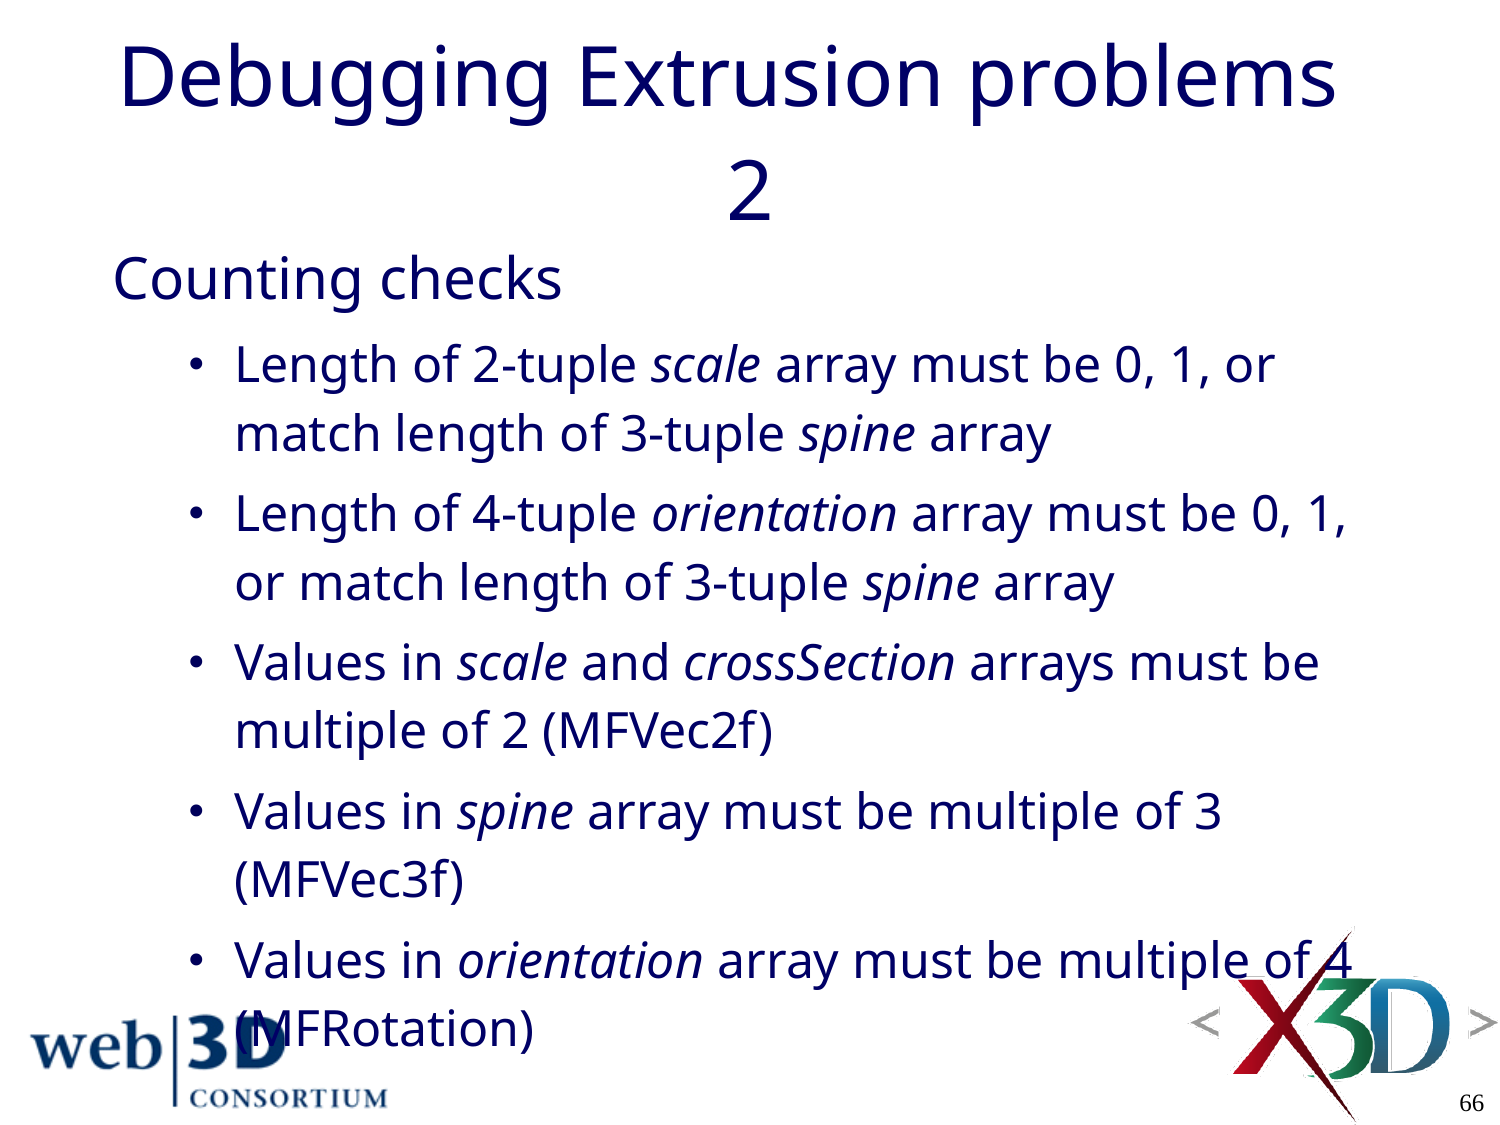

# Debugging Extrusion problems 2
Counting checks
Length of 2-tuple scale array must be 0, 1, or match length of 3-tuple spine array
Length of 4-tuple orientation array must be 0, 1, or match length of 3-tuple spine array
Values in scale and crossSection arrays must be multiple of 2 (MFVec2f)
Values in spine array must be multiple of 3 (MFVec3f)
Values in orientation array must be multiple of 4 (MFRotation)